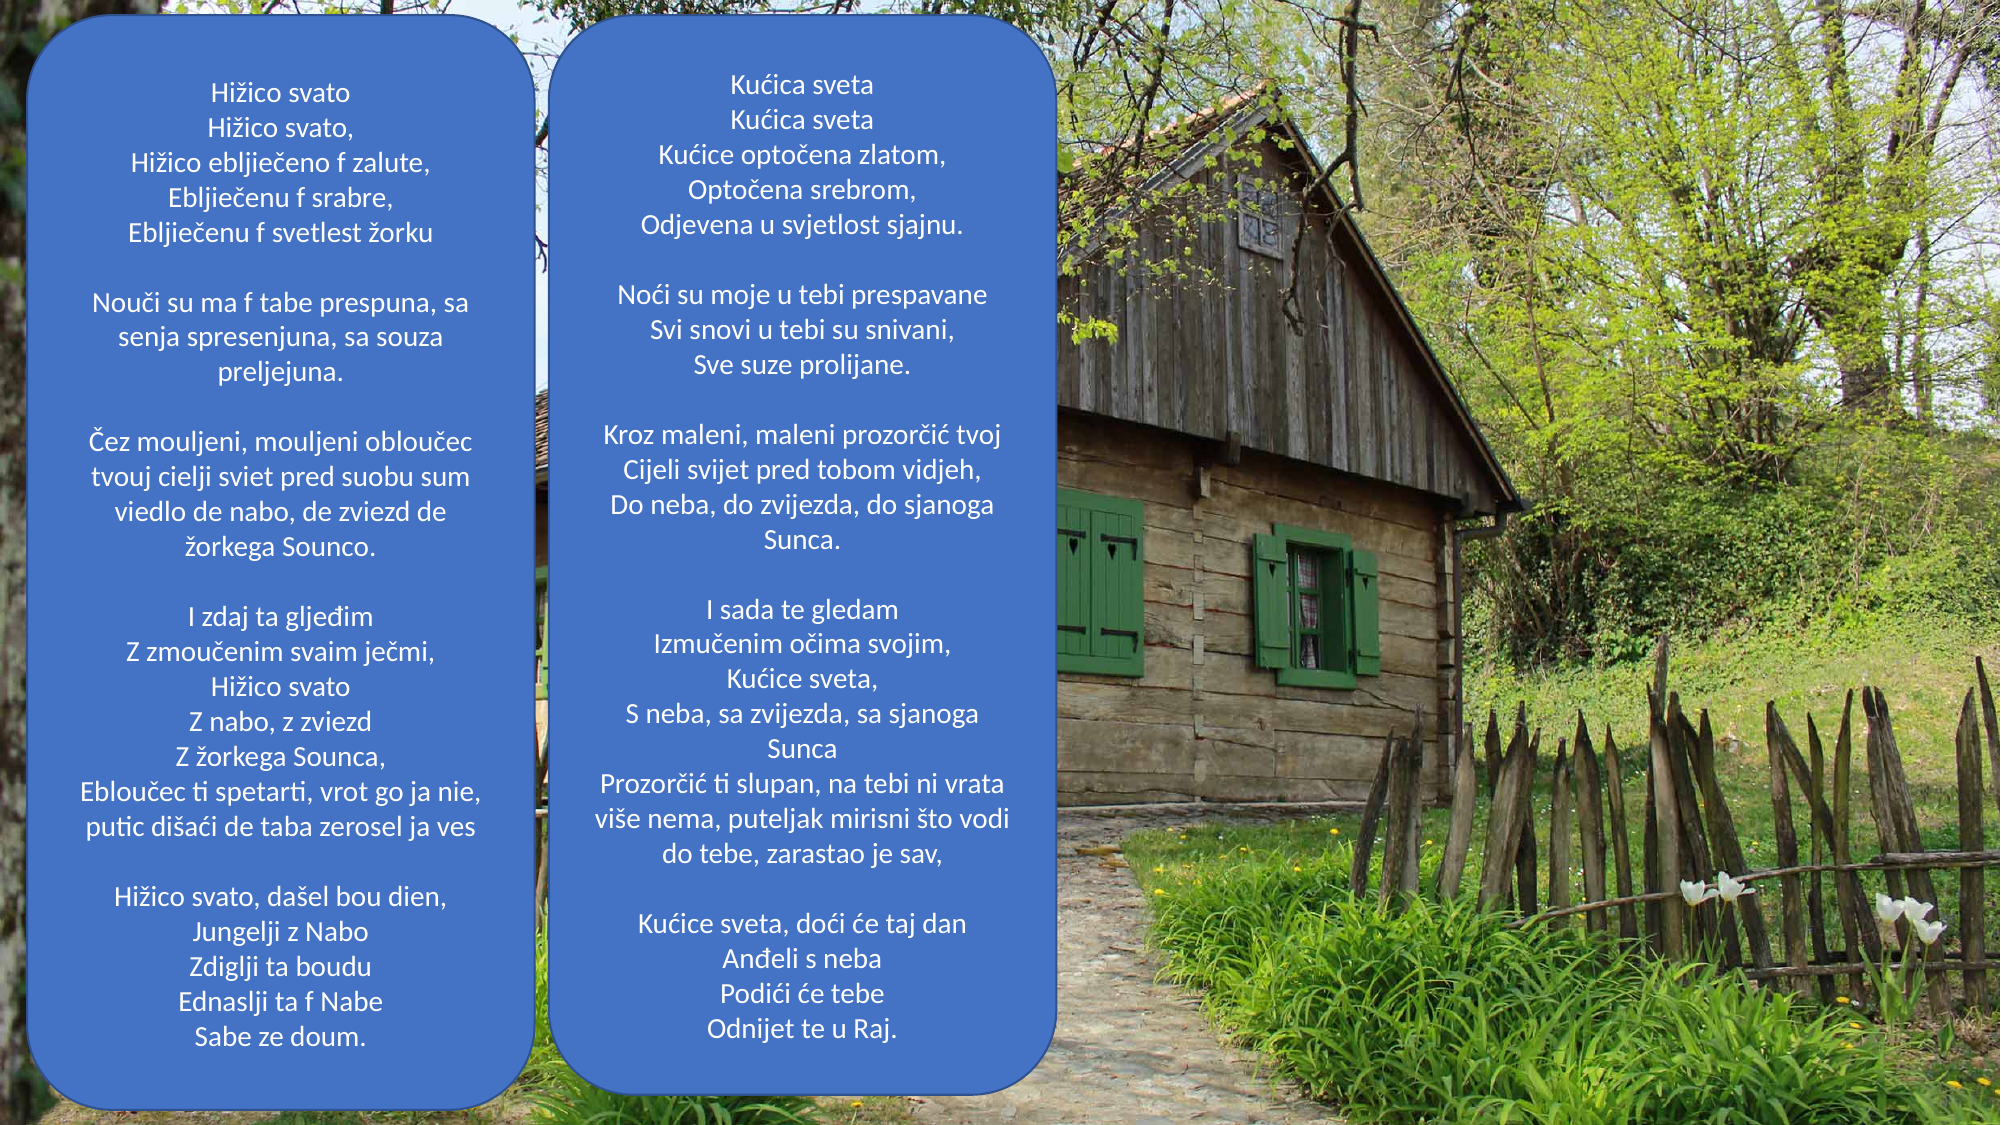

Hižico svato
Hižico svato,
Hižico ebljiečeno f zalute,
Ebljiečenu f srabre,
Ebljiečenu f svetlest žorku
Nouči su ma f tabe prespuna, sa senja spresenjuna, sa souza preljejuna.
Čez mouljeni, mouljeni obloučec tvouj cielji sviet pred suobu sum viedlo de nabo, de zviezd de žorkega Sounco.
I zdaj ta gljeđim
Z zmoučenim svaim ječmi,
Hižico svato
Z nabo, z zviezd
Z žorkega Sounca,
Ebloučec ti spetarti, vrot go ja nie, putic dišaći de taba zerosel ja ves
Hižico svato, dašel bou dien,
Jungelji z Nabo
Zdiglji ta boudu
Ednaslji ta f Nabe
Sabe ze doum.
Kućica sveta
Kućica sveta
Kućice optočena zlatom,
Optočena srebrom,
Odjevena u svjetlost sjajnu.
Noći su moje u tebi prespavane
Svi snovi u tebi su snivani,
Sve suze prolijane.
Kroz maleni, maleni prozorčić tvoj
Cijeli svijet pred tobom vidjeh,
Do neba, do zvijezda, do sjanoga Sunca.
I sada te gledam
Izmučenim očima svojim,
Kućice sveta,
S neba, sa zvijezda, sa sjanoga Sunca
Prozorčić ti slupan, na tebi ni vrata više nema, puteljak mirisni što vodi do tebe, zarastao je sav,
Kućice sveta, doći će taj dan
Anđeli s neba
Podići će tebe
Odnijet te u Raj.